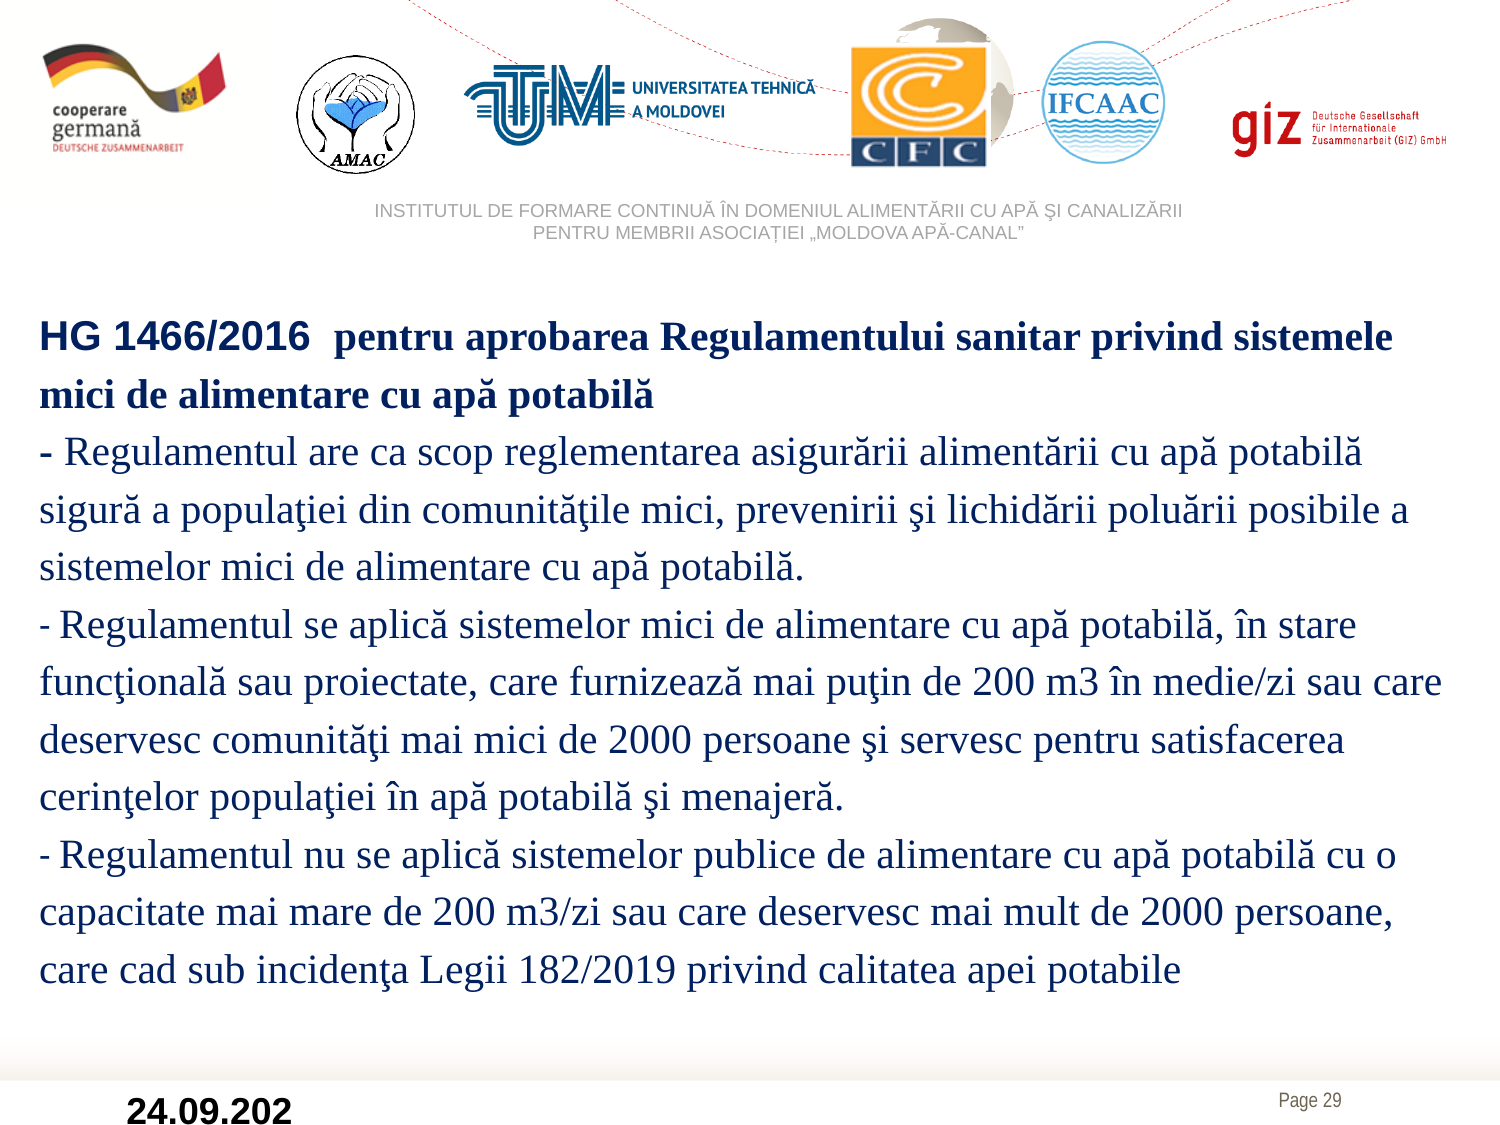

INSTITUTUL DE FORMARE CONTINUĂ ÎN DOMENIUL ALIMENTĂRII CU APĂ ŞI CANALIZĂRII
PENTRU MEMBRII ASOCIAȚIEI „MOLDOVA APĂ-CANAL”
# HG 1466/2016 pentru aprobarea Regulamentului sanitar privind sistemele mici de alimentare cu apă potabilă - Regulamentul are ca scop reglementarea asigurării alimentării cu apă potabilă sigură a populaţiei din comunităţile mici, prevenirii şi lichidării poluării posibile a sistemelor mici de alimentare cu apă potabilă. - Regulamentul se aplică sistemelor mici de alimentare cu apă potabilă, în stare funcţională sau proiectate, care furnizează mai puţin de 200 m3 în medie/zi sau care deservesc comunităţi mai mici de 2000 persoane şi servesc pentru satisfacerea cerinţelor populaţiei în apă potabilă şi menajeră. - Regulamentul nu se aplică sistemelor publice de alimentare cu apă potabilă cu o capacitate mai mare de 200 m3/zi sau care deservesc mai mult de 2000 persoane, care cad sub incidenţa Legii 182/2019 privind calitatea apei potabile